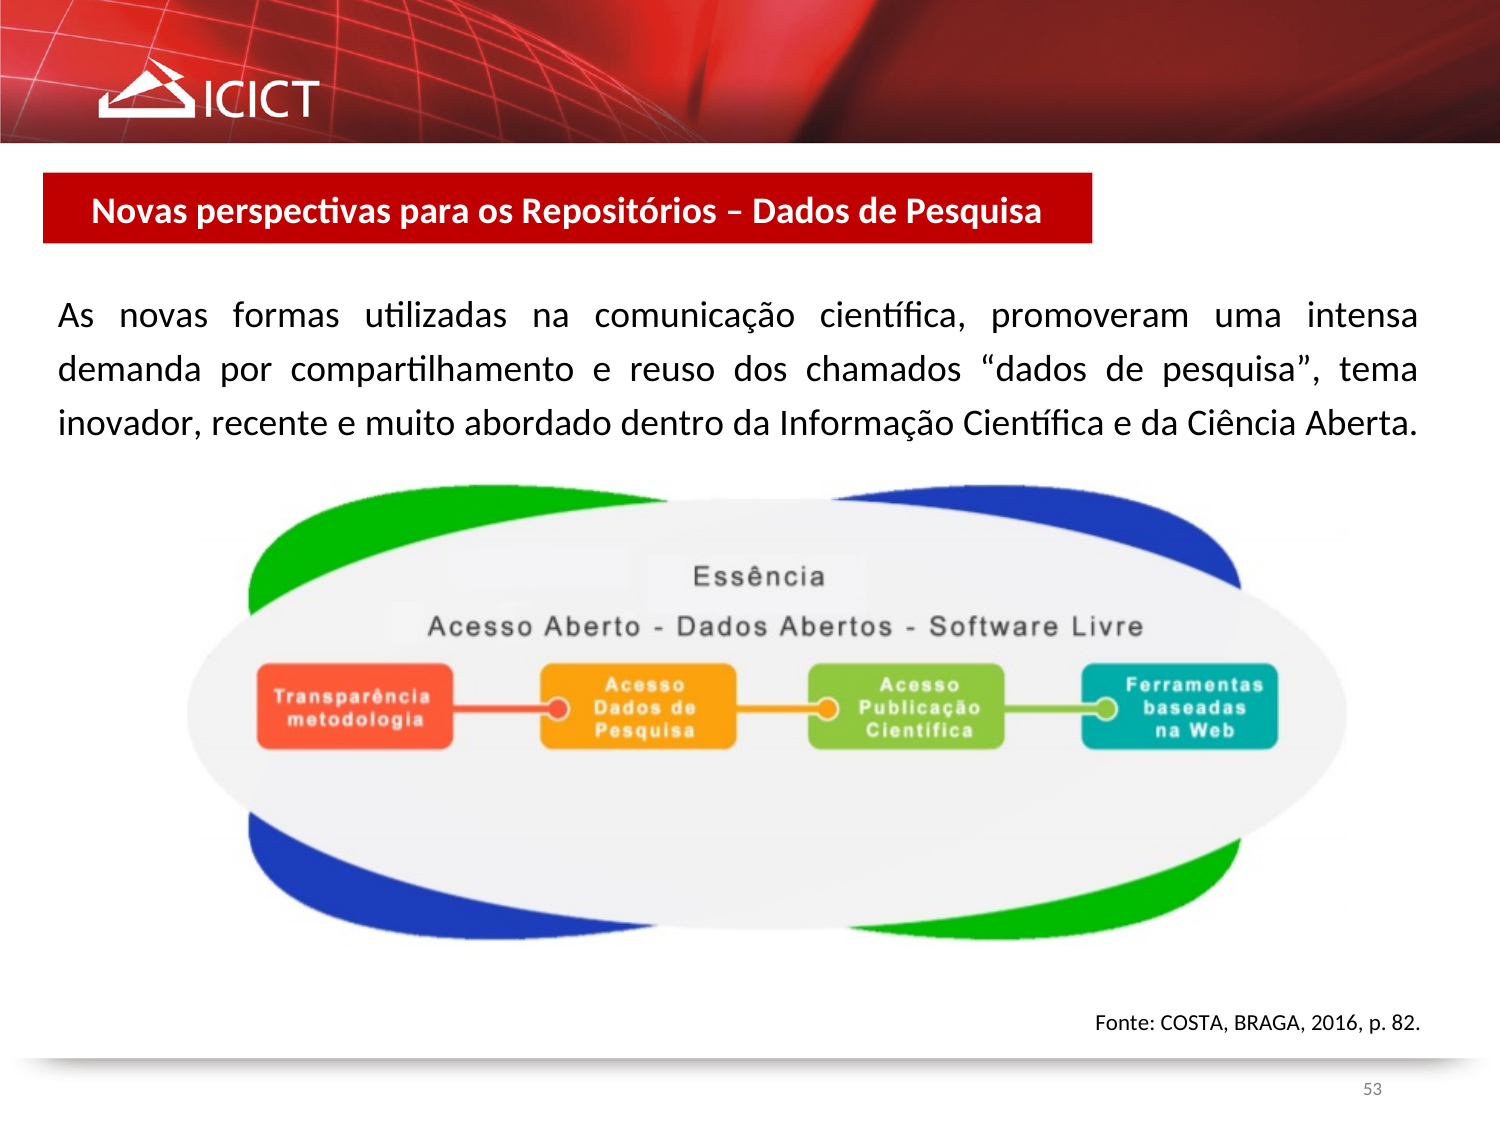

Novas perspectivas para os Repositórios – Dados de Pesquisa
As novas formas utilizadas na comunicação científica, promoveram uma intensa demanda por compartilhamento e reuso dos chamados “dados de pesquisa”, tema inovador, recente e muito abordado dentro da Informação Científica e da Ciência Aberta.
Fonte: COSTA, BRAGA, 2016, p. 82.